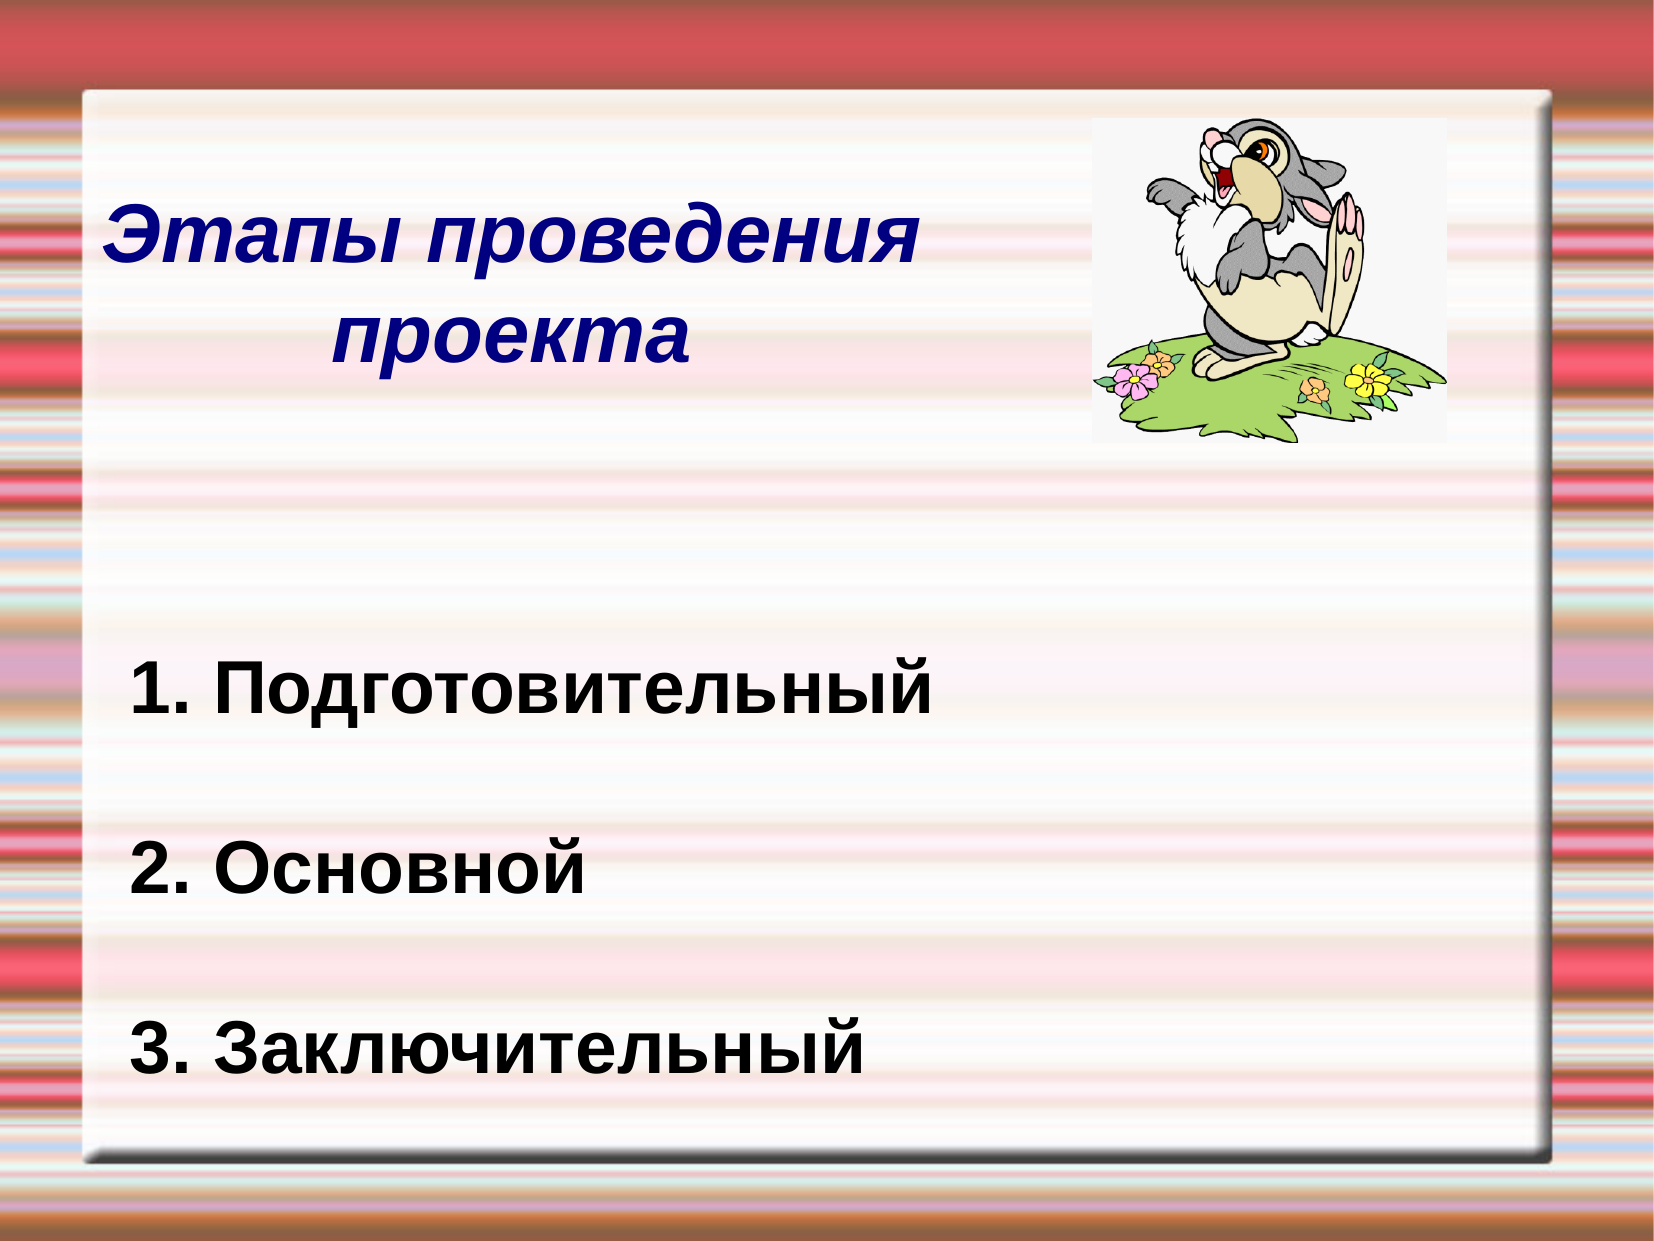

Этапы проведения проекта
 1. Подготовительный
 2. Основной
 3. Заключительный